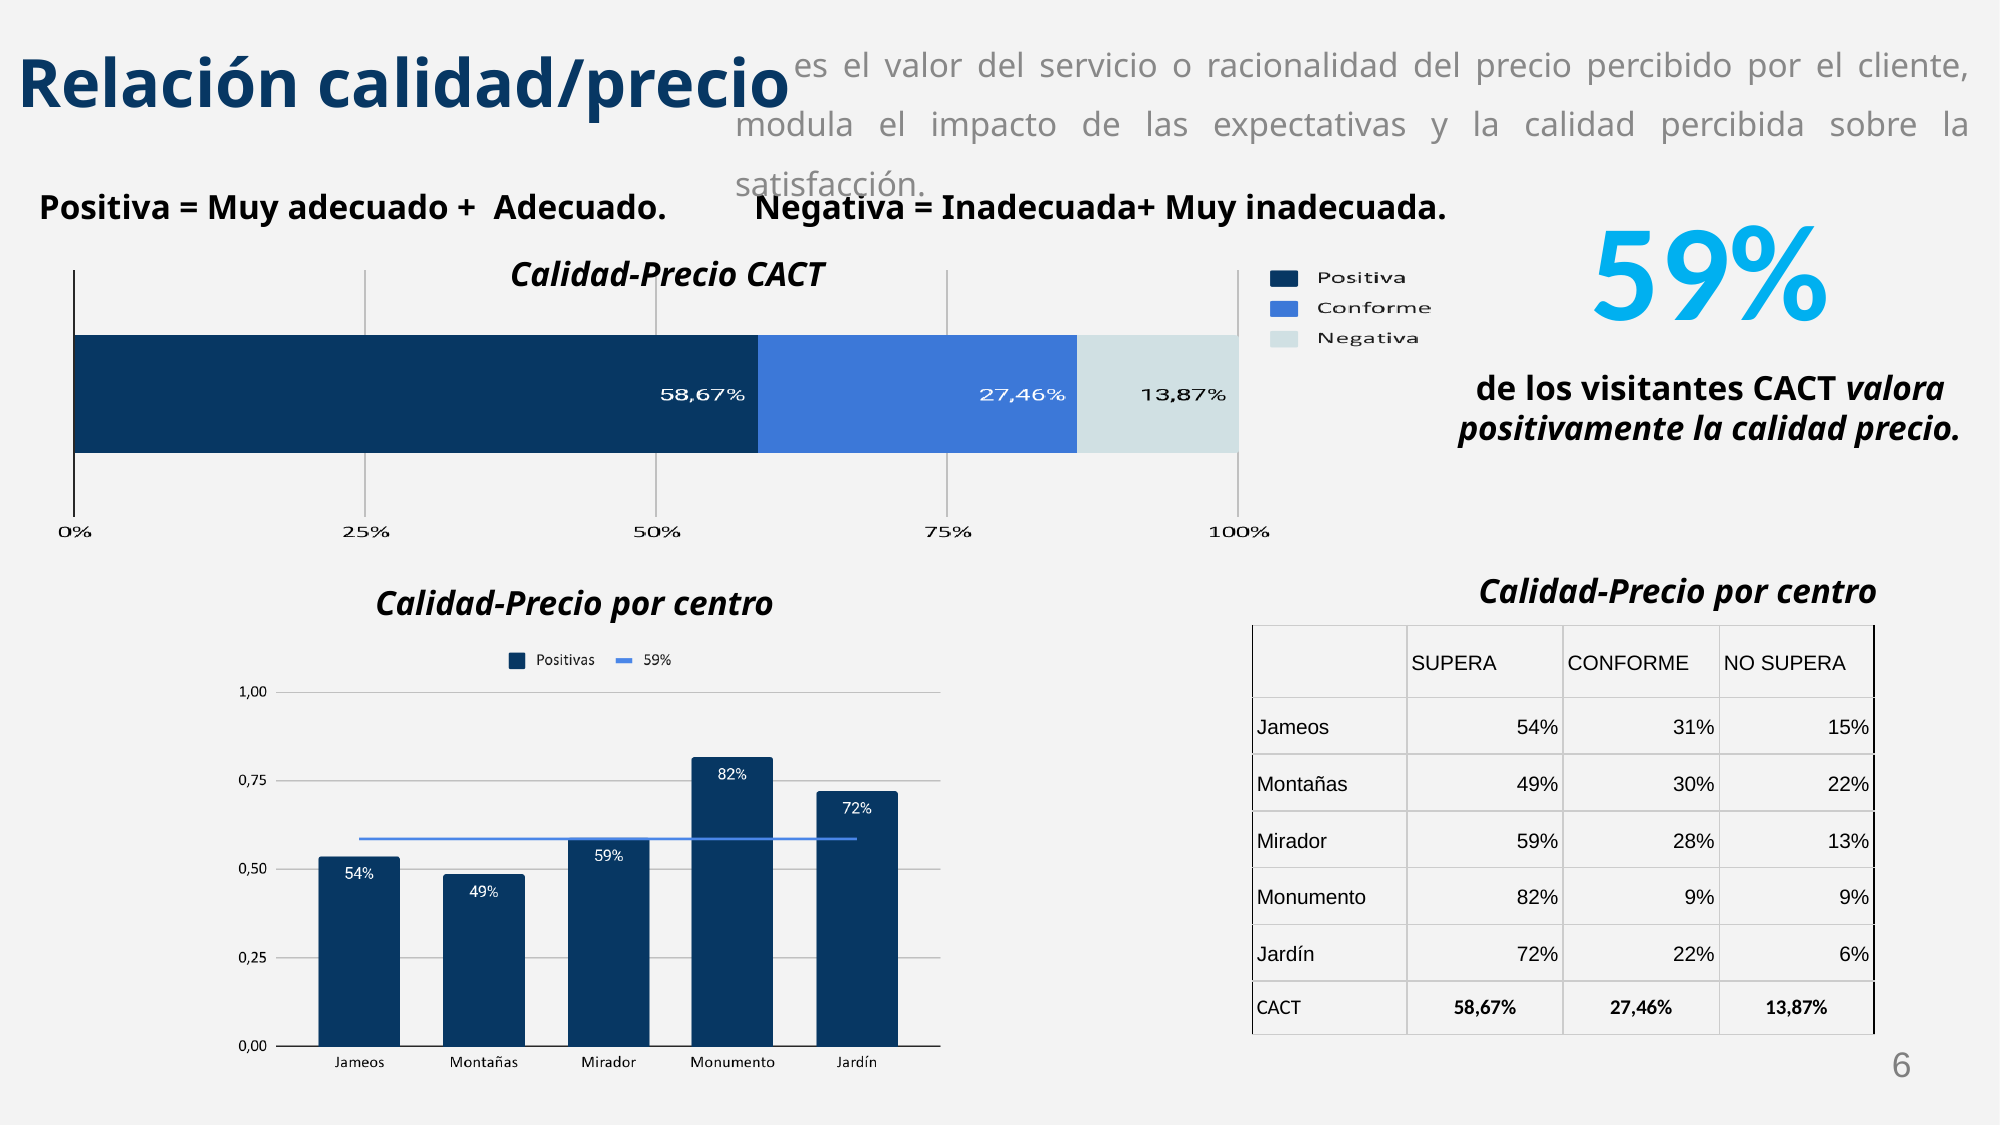

Relación calidad/precio
 es el valor del servicio o racionalidad del precio percibido por el cliente, modula el impacto de las expectativas y la calidad percibida sobre la satisfacción.
Positiva = Muy adecuado + Adecuado. Negativa = Inadecuada+ Muy inadecuada.
59%
de los visitantes CACT valora positivamente la calidad precio.
Calidad-Precio CACT
Calidad-Precio por centro
Calidad-Precio por centro
| | SUPERA | CONFORME | NO SUPERA |
| --- | --- | --- | --- |
| Jameos | 54% | 31% | 15% |
| Montañas | 49% | 30% | 22% |
| Mirador | 59% | 28% | 13% |
| Monumento | 82% | 9% | 9% |
| Jardín | 72% | 22% | 6% |
| CACT | 58,67% | 27,46% | 13,87% |